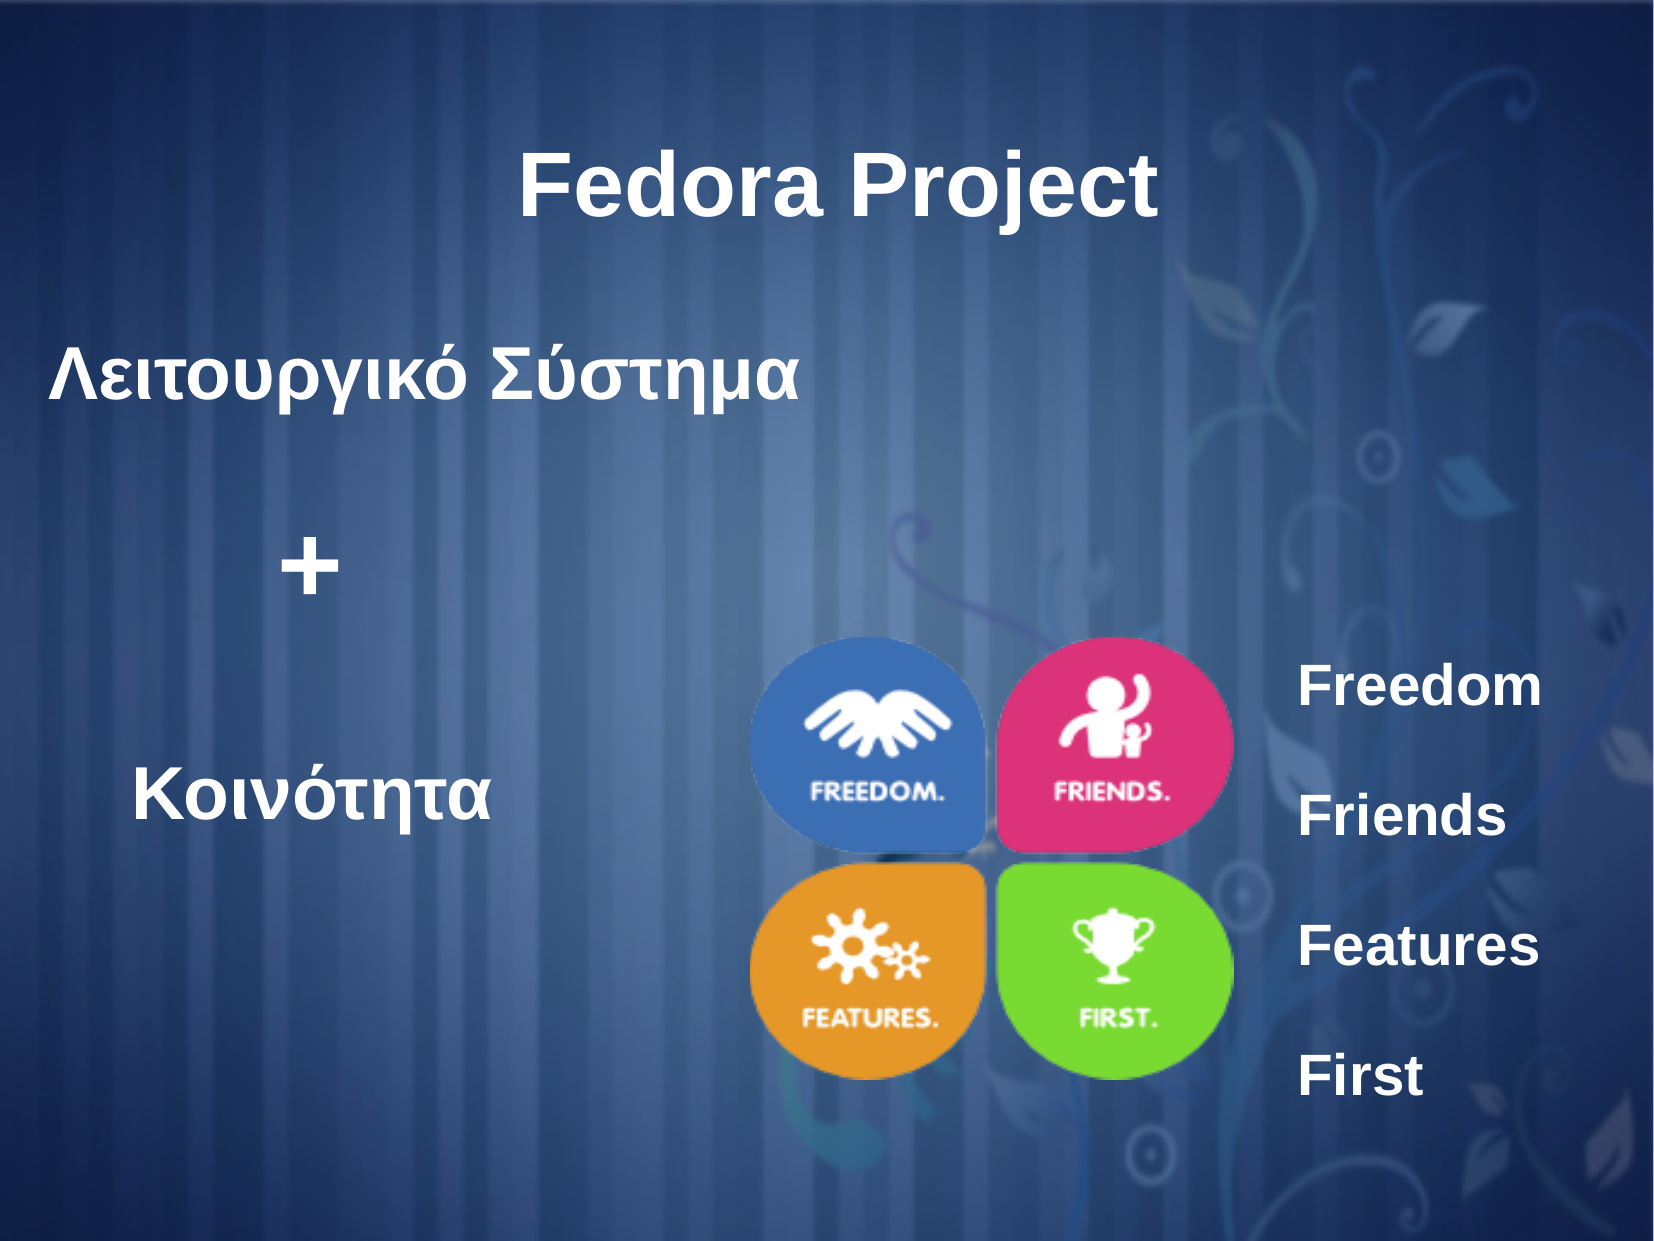

Fedora Project
Λειτουργικό Σύστημα
 Κοινότητα
+
Freedom
Friends
Features
First